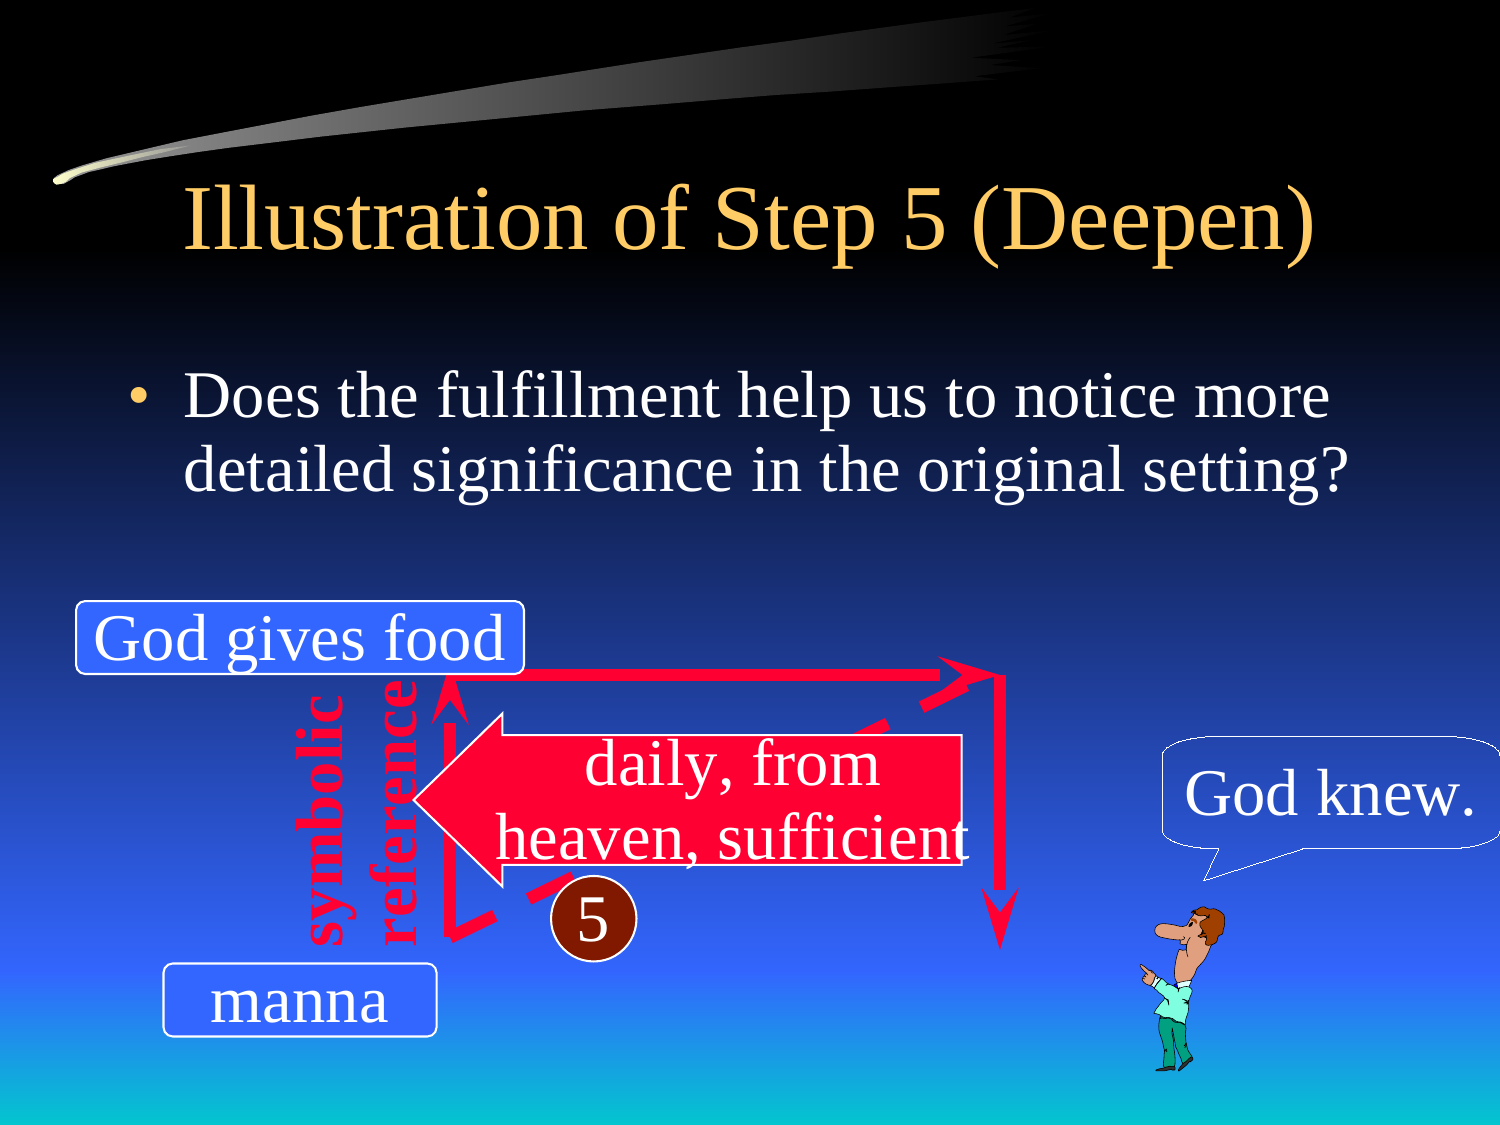

# Illustration of Step 5 (Deepen)
Does the fulfillment help us to notice more detailed significance in the original setting?
God gives food
symbolic reference
daily, from
heaven, sufficient
God knew.
5
manna